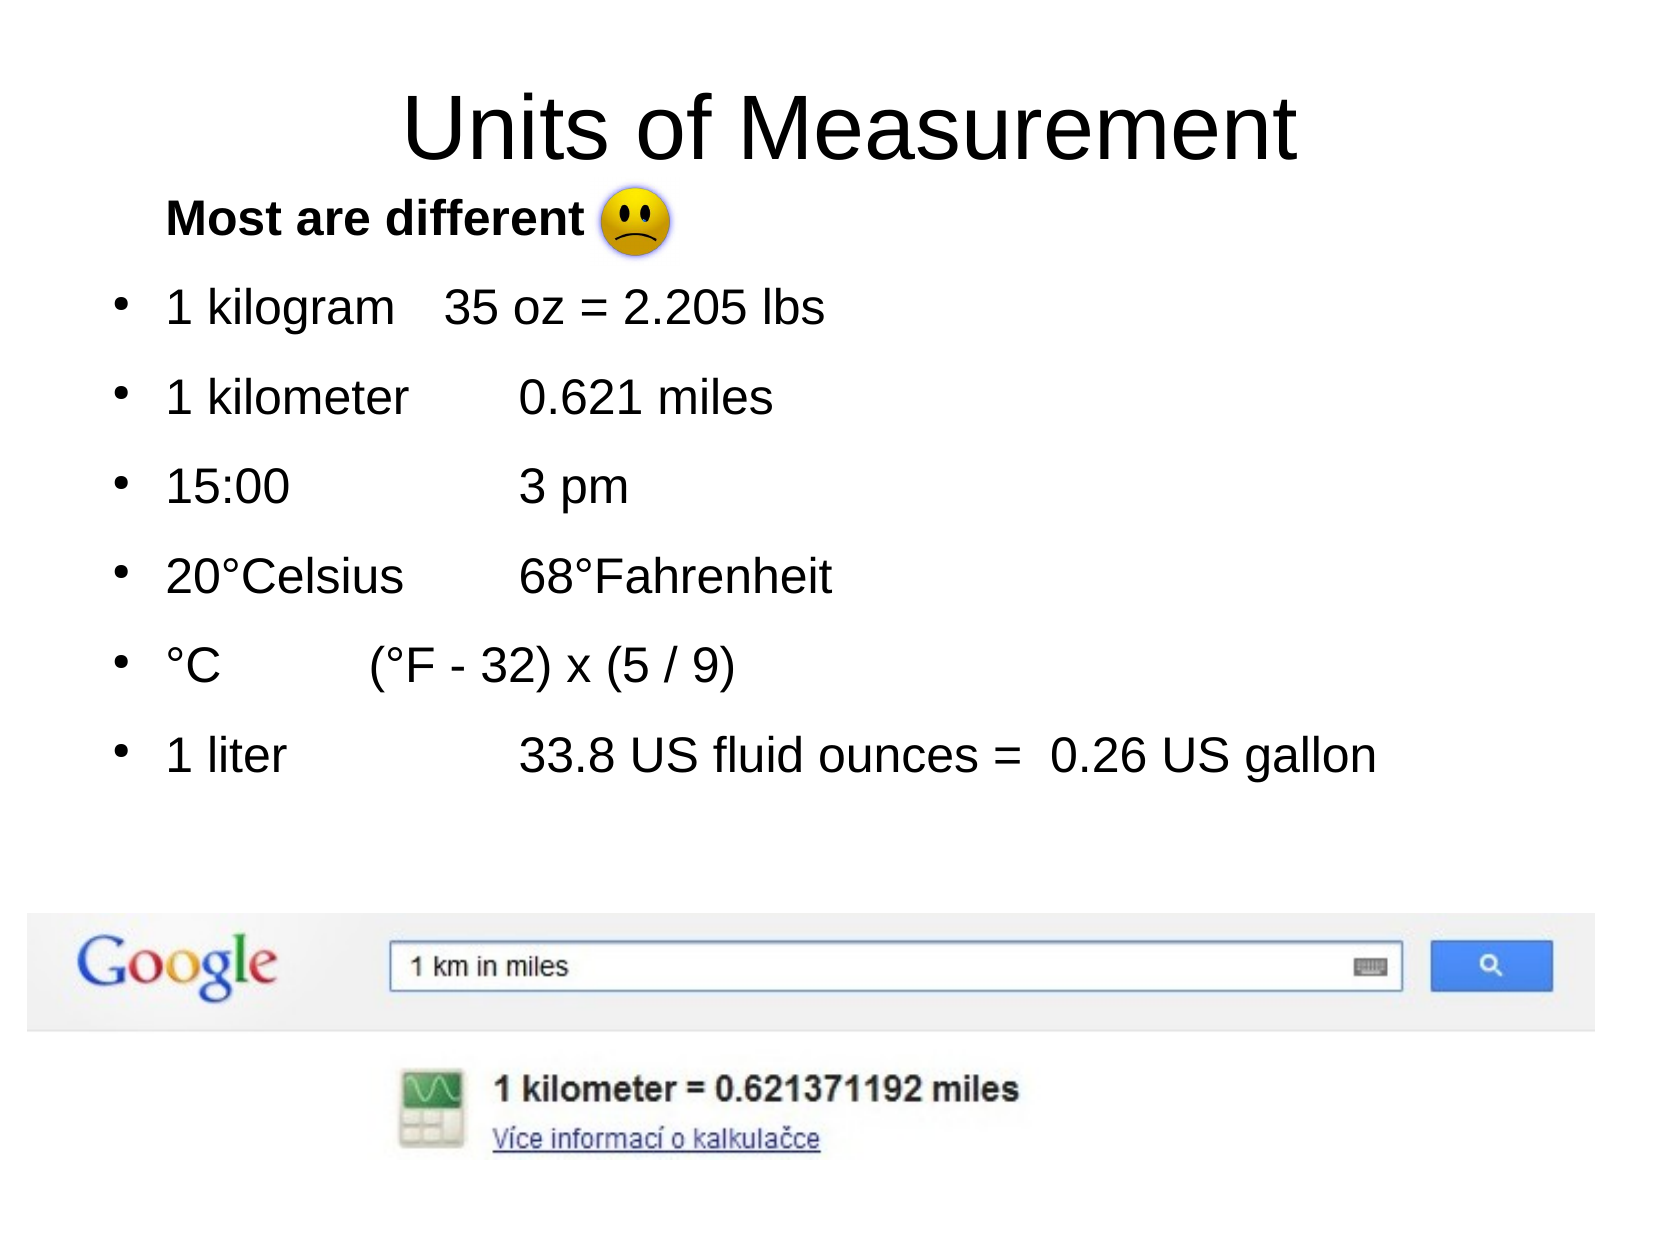

# Units of Measurement
Most are different
1 kilogram	35 oz = 2.205 lbs
1 kilometer 	0.621 miles
15:00 	3 pm
20°Celsius 	68°Fahrenheit
°C 		(°F - 32) x (5 / 9)
1 liter 	33.8 US fluid ounces = 0.26 US gallon